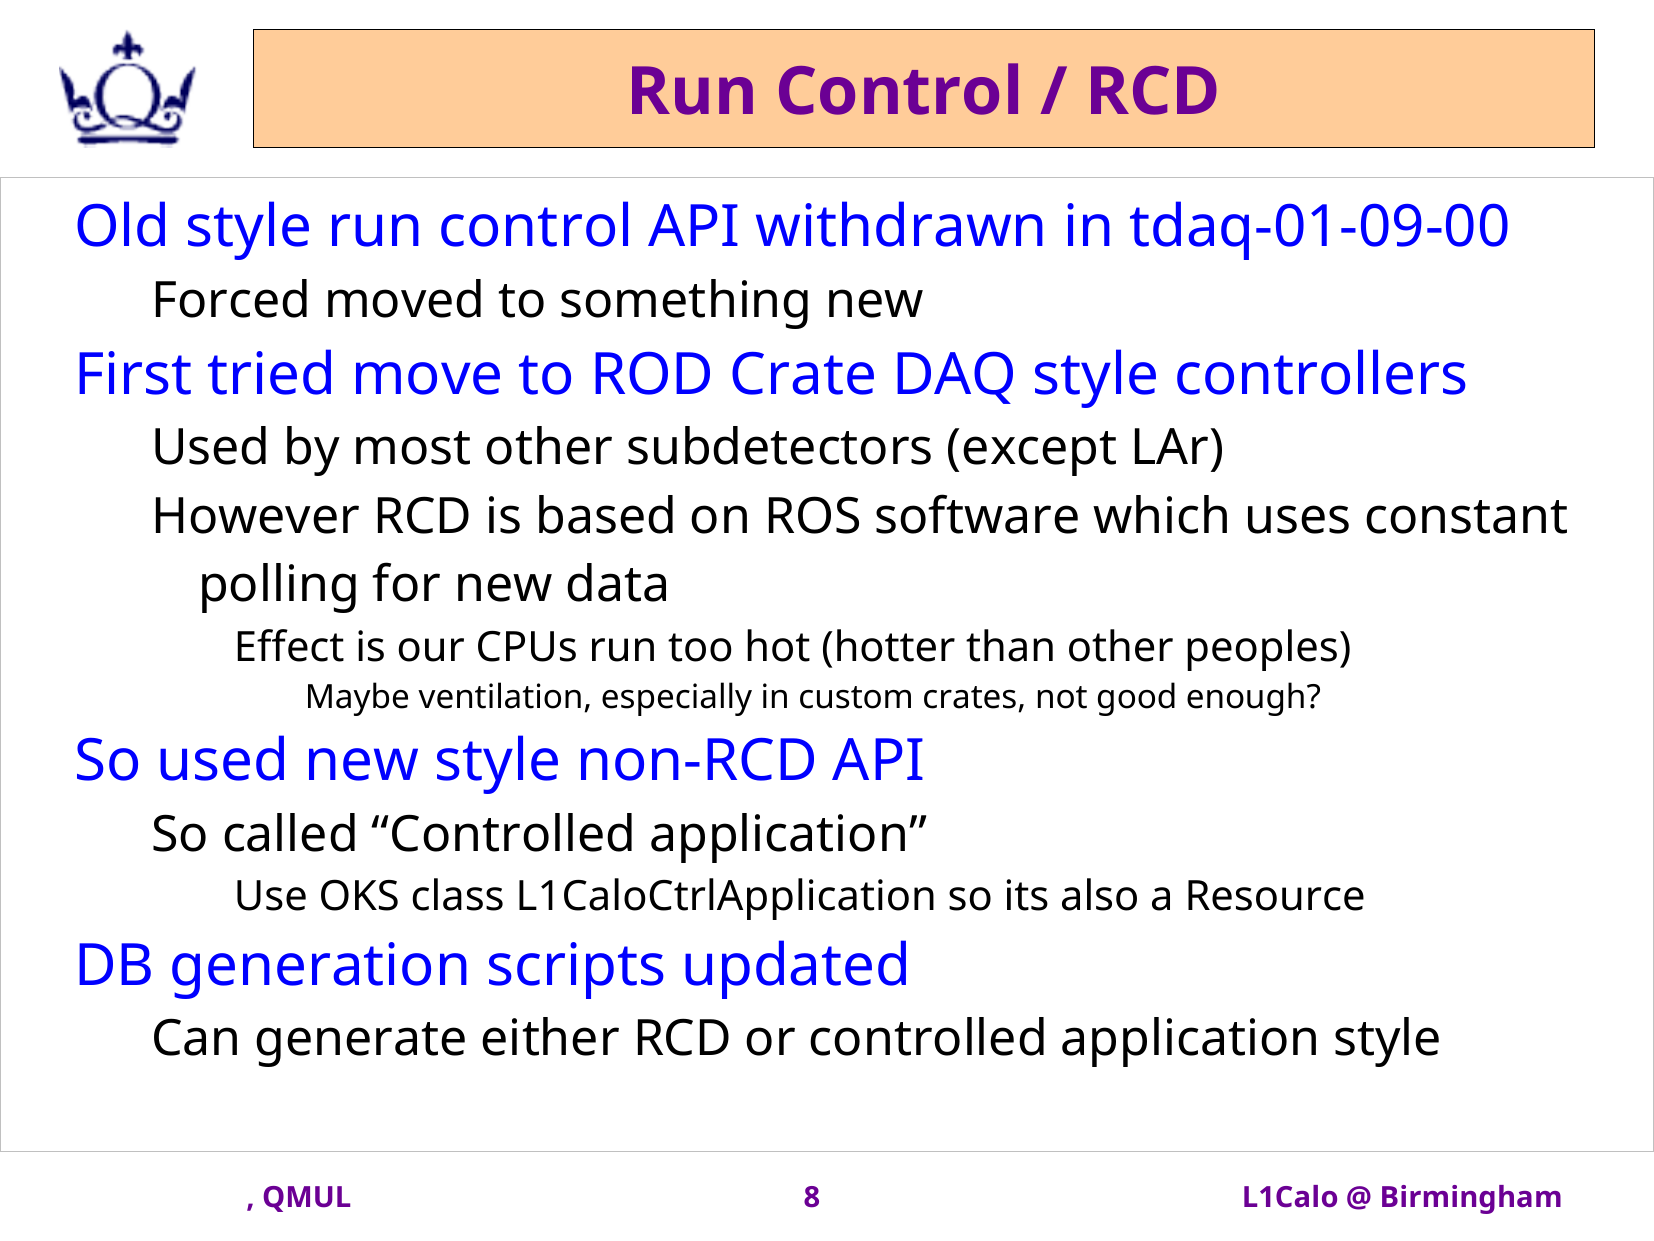

# Run Control / RCD
Old style run control API withdrawn in tdaq-01-09-00
Forced moved to something new
First tried move to ROD Crate DAQ style controllers
Used by most other subdetectors (except LAr)
However RCD is based on ROS software which uses constant polling for new data
Effect is our CPUs run too hot (hotter than other peoples)
Maybe ventilation, especially in custom crates, not good enough?
So used new style non-RCD API
So called “Controlled application”
Use OKS class L1CaloCtrlApplication so its also a Resource
DB generation scripts updated
Can generate either RCD or controlled application style